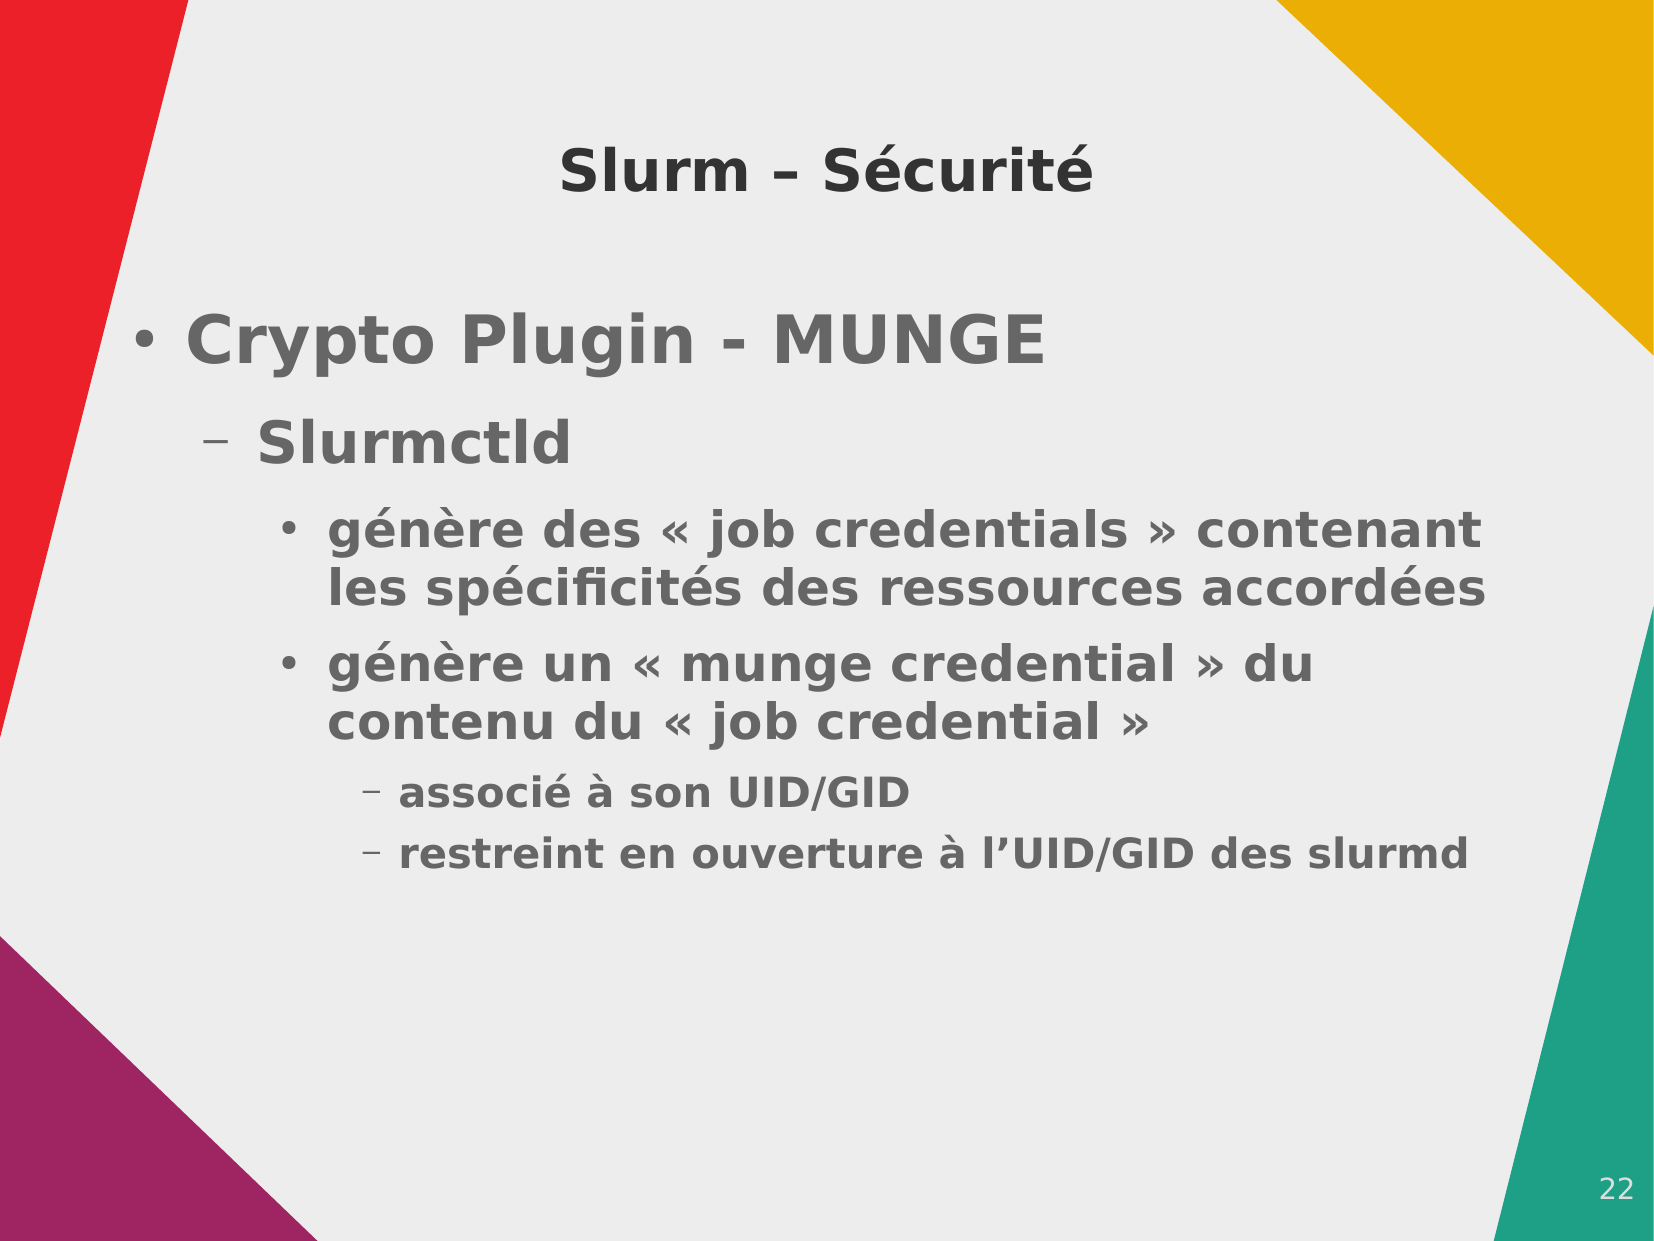

# Slurm – Sécurité
Crypto Plugin - MUNGE
Slurmctld
génère des « job credentials » contenant les spécificités des ressources accordées
génère un « munge credential » du contenu du « job credential »
associé à son UID/GID
restreint en ouverture à l’UID/GID des slurmd
22